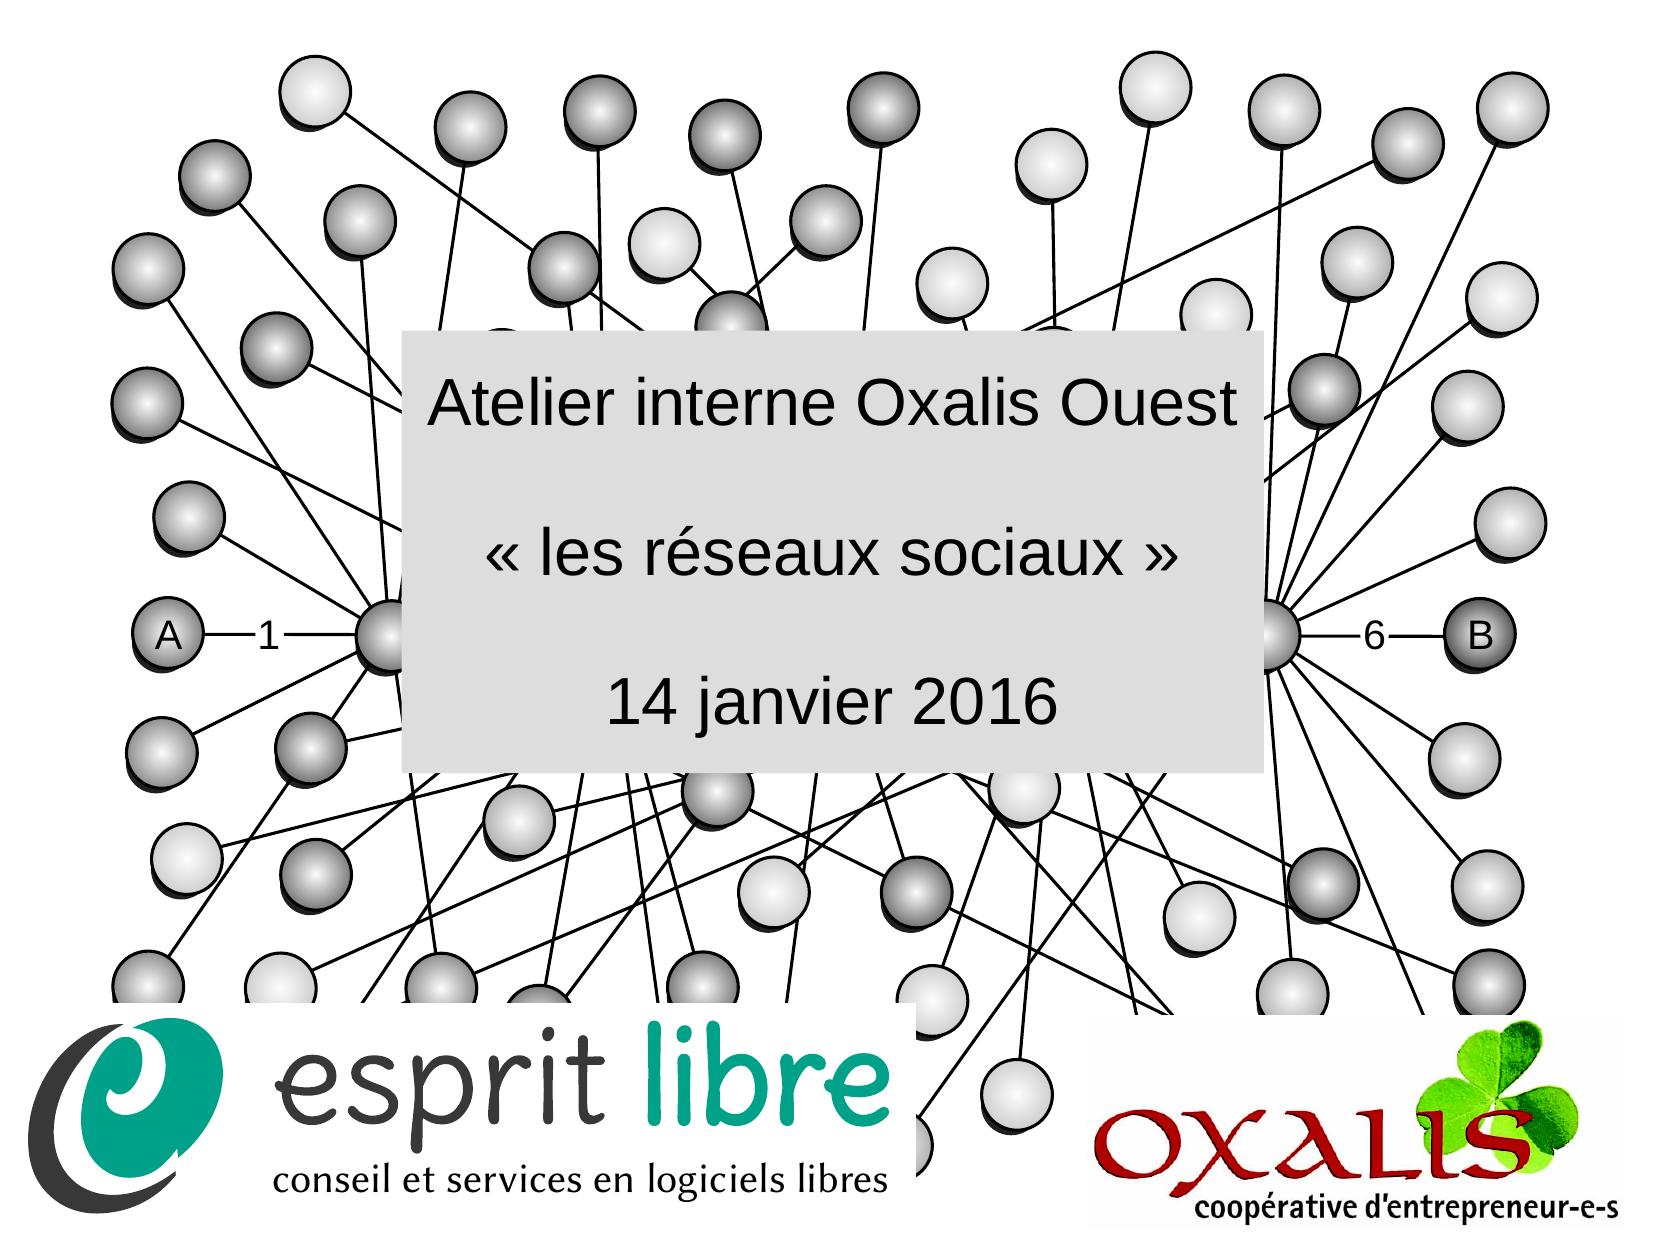

#
Atelier interne Oxalis Ouest
« les réseaux sociaux »
14 janvier 2016